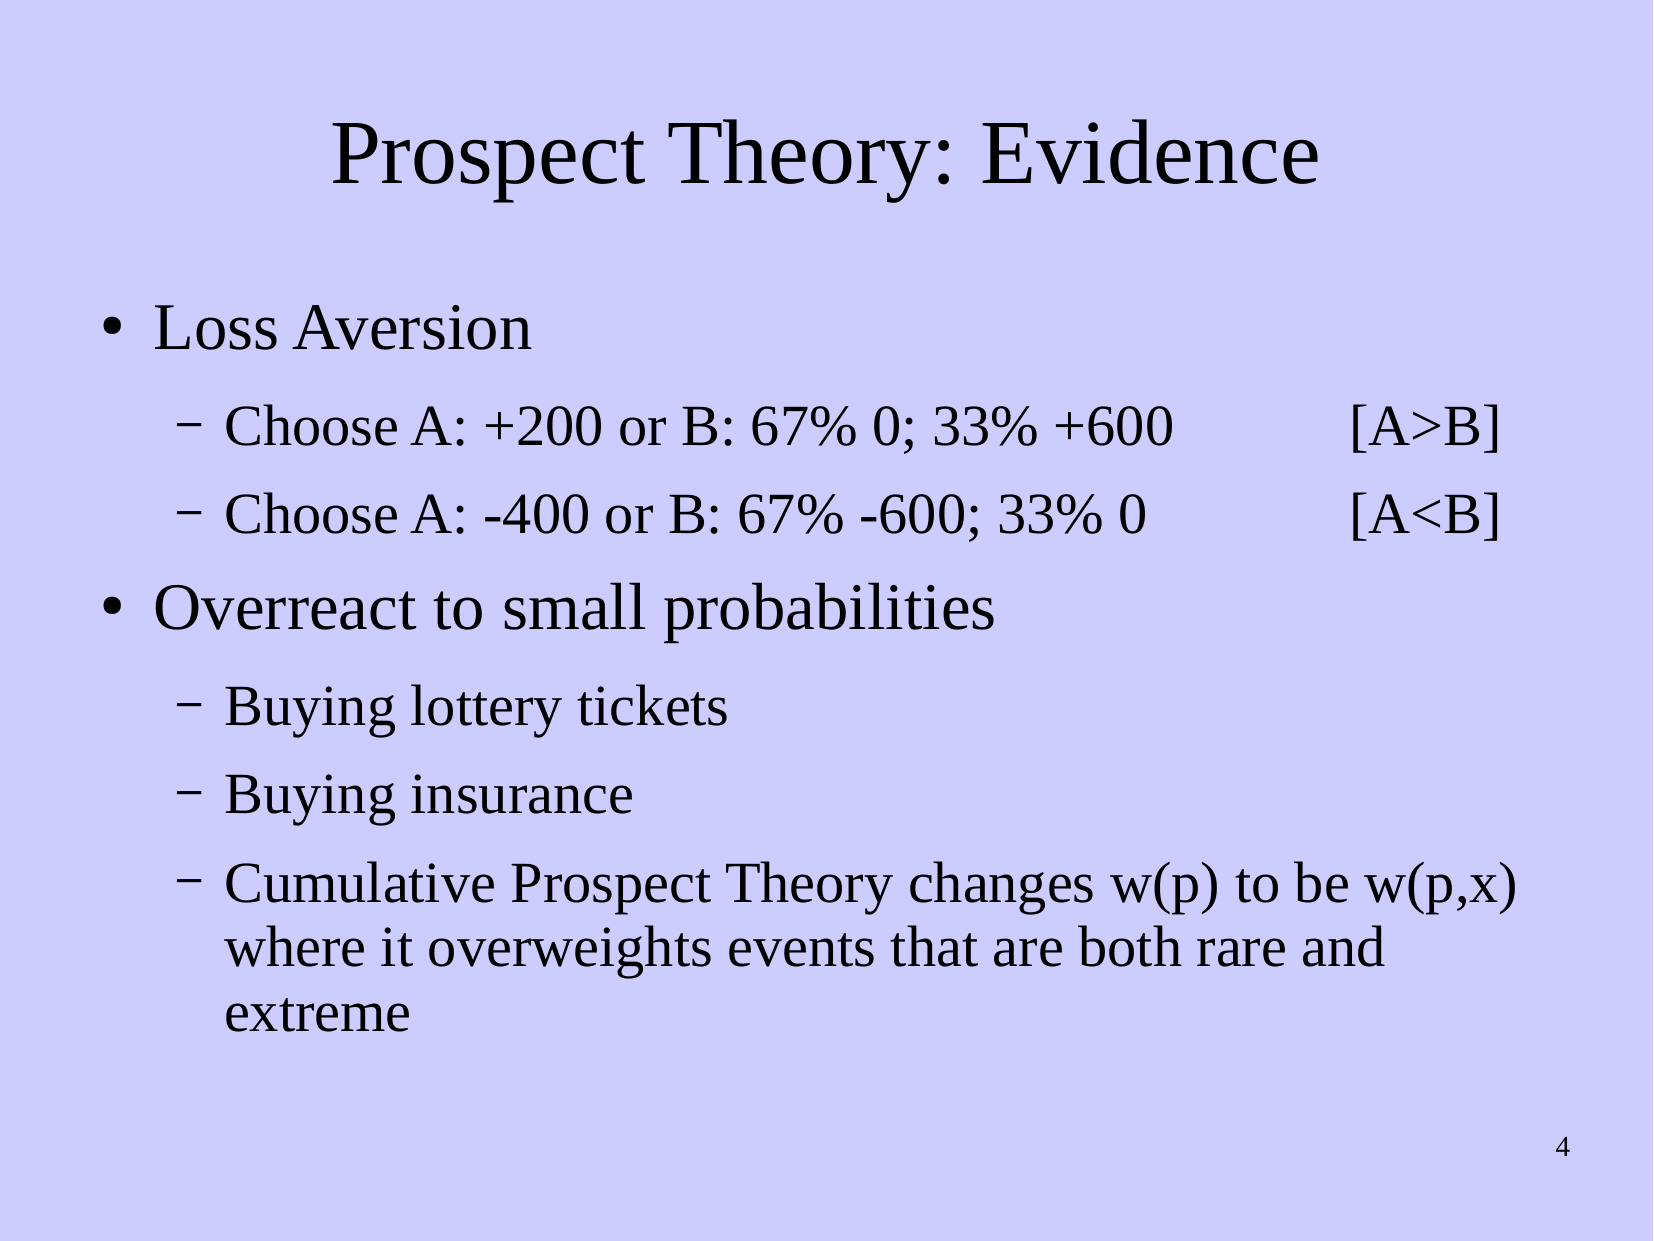

# Prospect Theory: Evidence
Loss Aversion
Choose A: +200 or B: 67% 0; 33% +600			[A>B]
Choose A: -400 or B: 67% -600; 33% 0			[A<B]
Overreact to small probabilities
Buying lottery tickets
Buying insurance
Cumulative Prospect Theory changes w(p) to be w(p,x) where it overweights events that are both rare and extreme
4